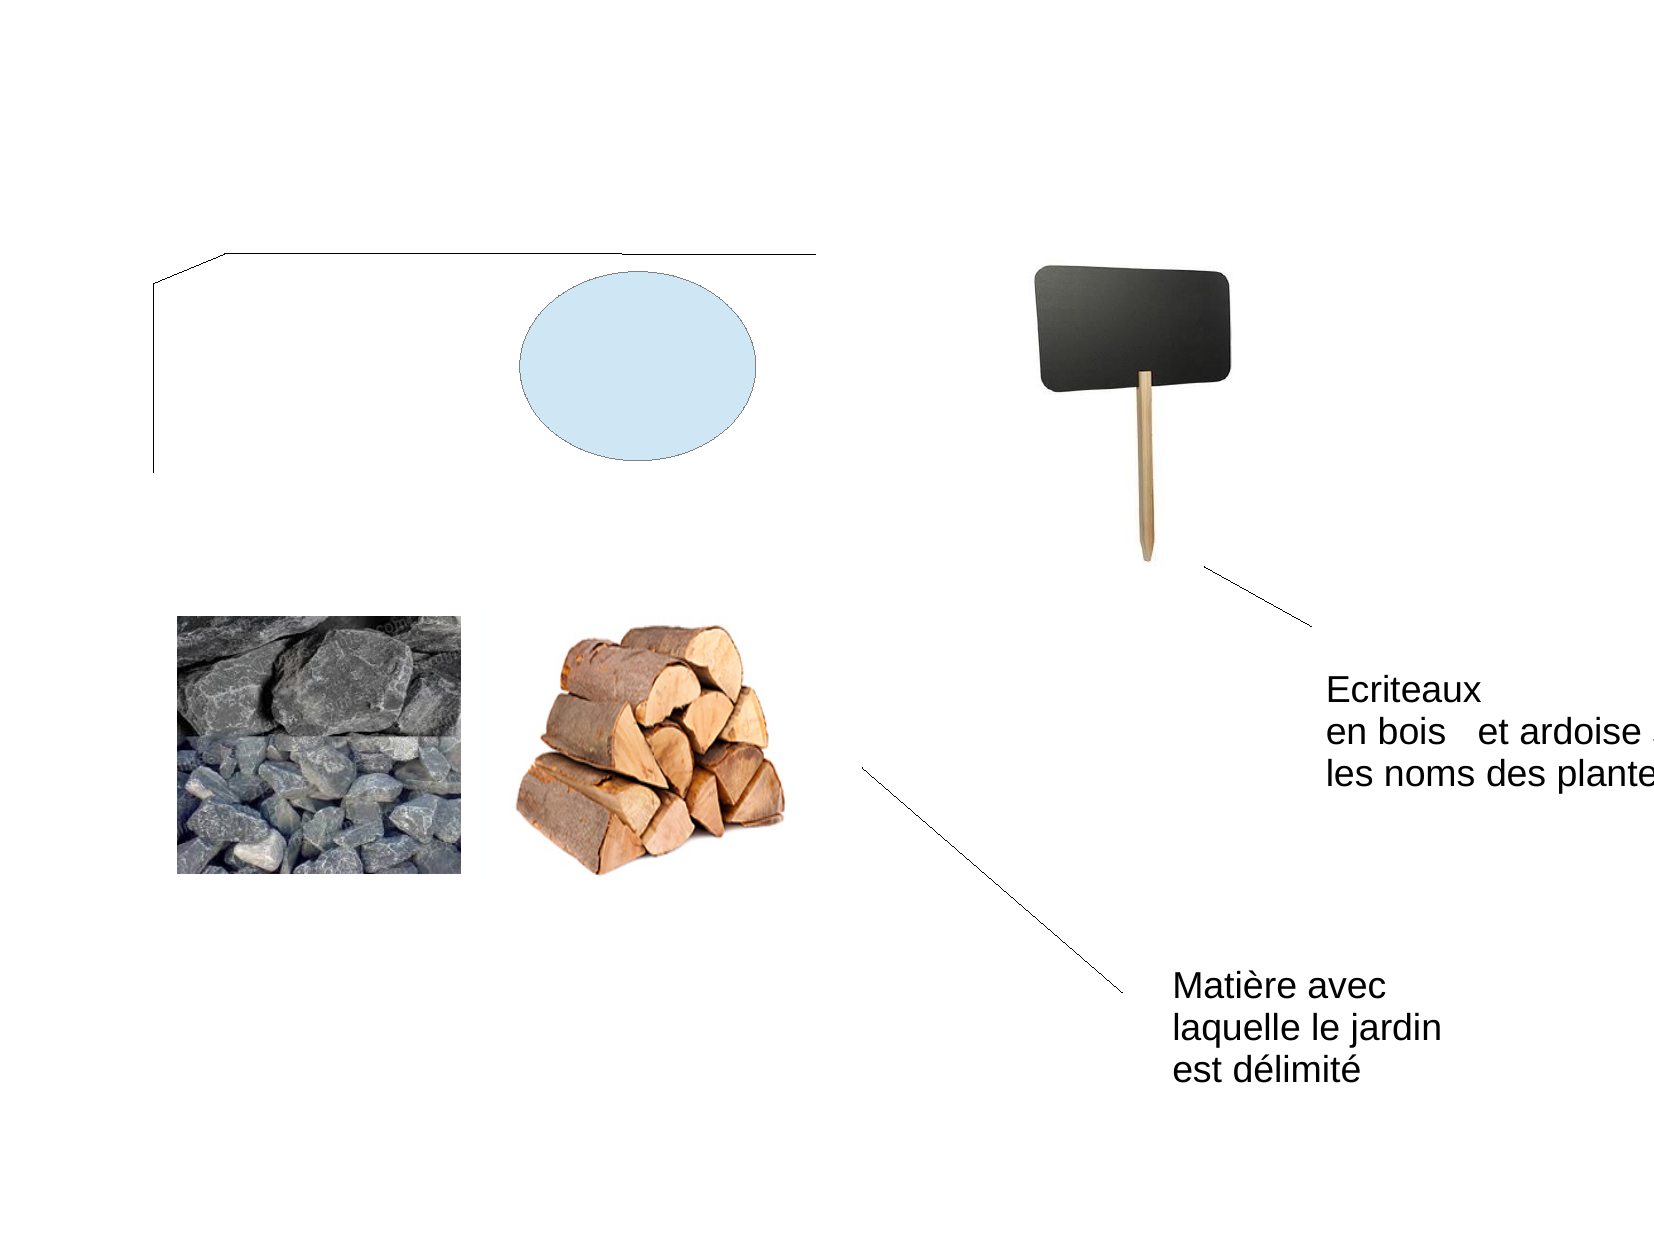

Ecriteaux
en bois et ardoise sur lesquels figurent
les noms des plantes
Matière avec
laquelle le jardin
est délimité